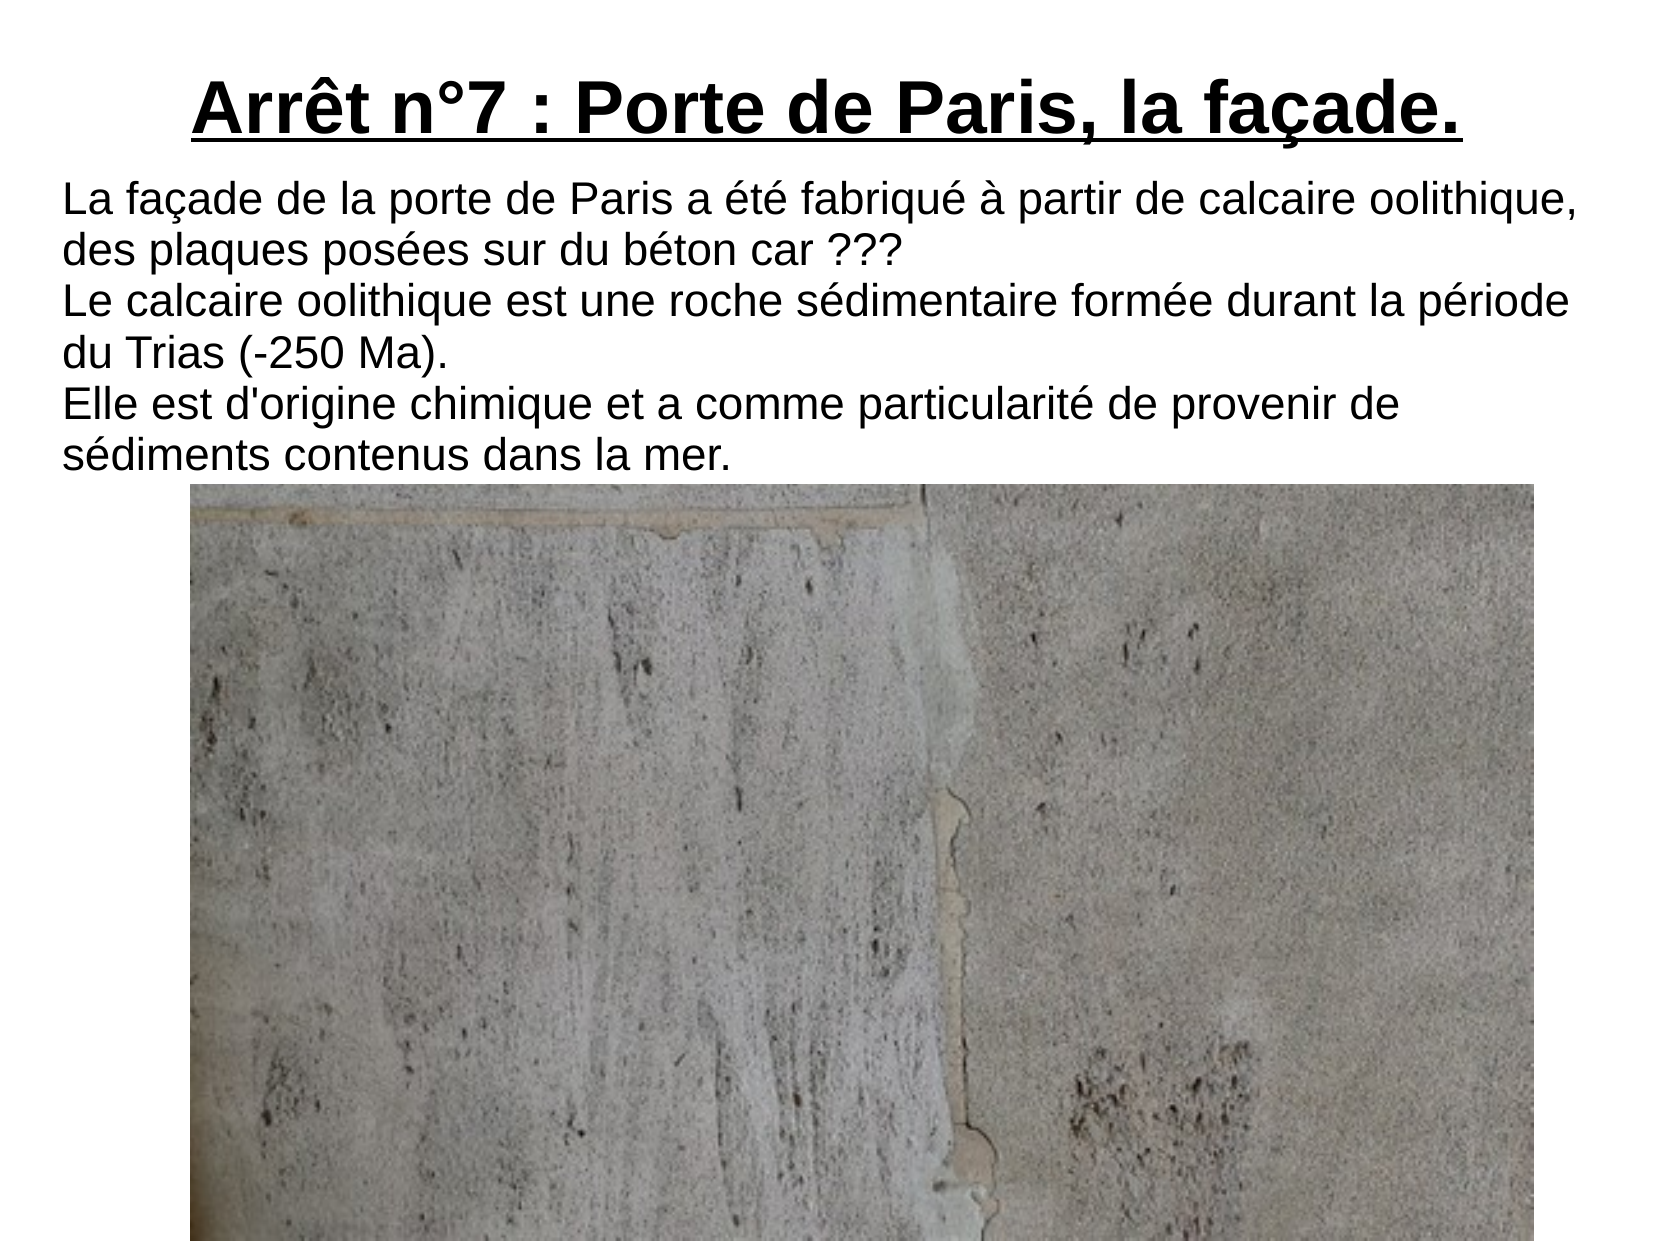

# Arrêt n°7 : Porte de Paris, la façade.
La façade de la porte de Paris a été fabriqué à partir de calcaire oolithique, des plaques posées sur du béton car ???
Le calcaire oolithique est une roche sédimentaire formée durant la période du Trias (-250 Ma).
Elle est d'origine chimique et a comme particularité de provenir de sédiments contenus dans la mer.